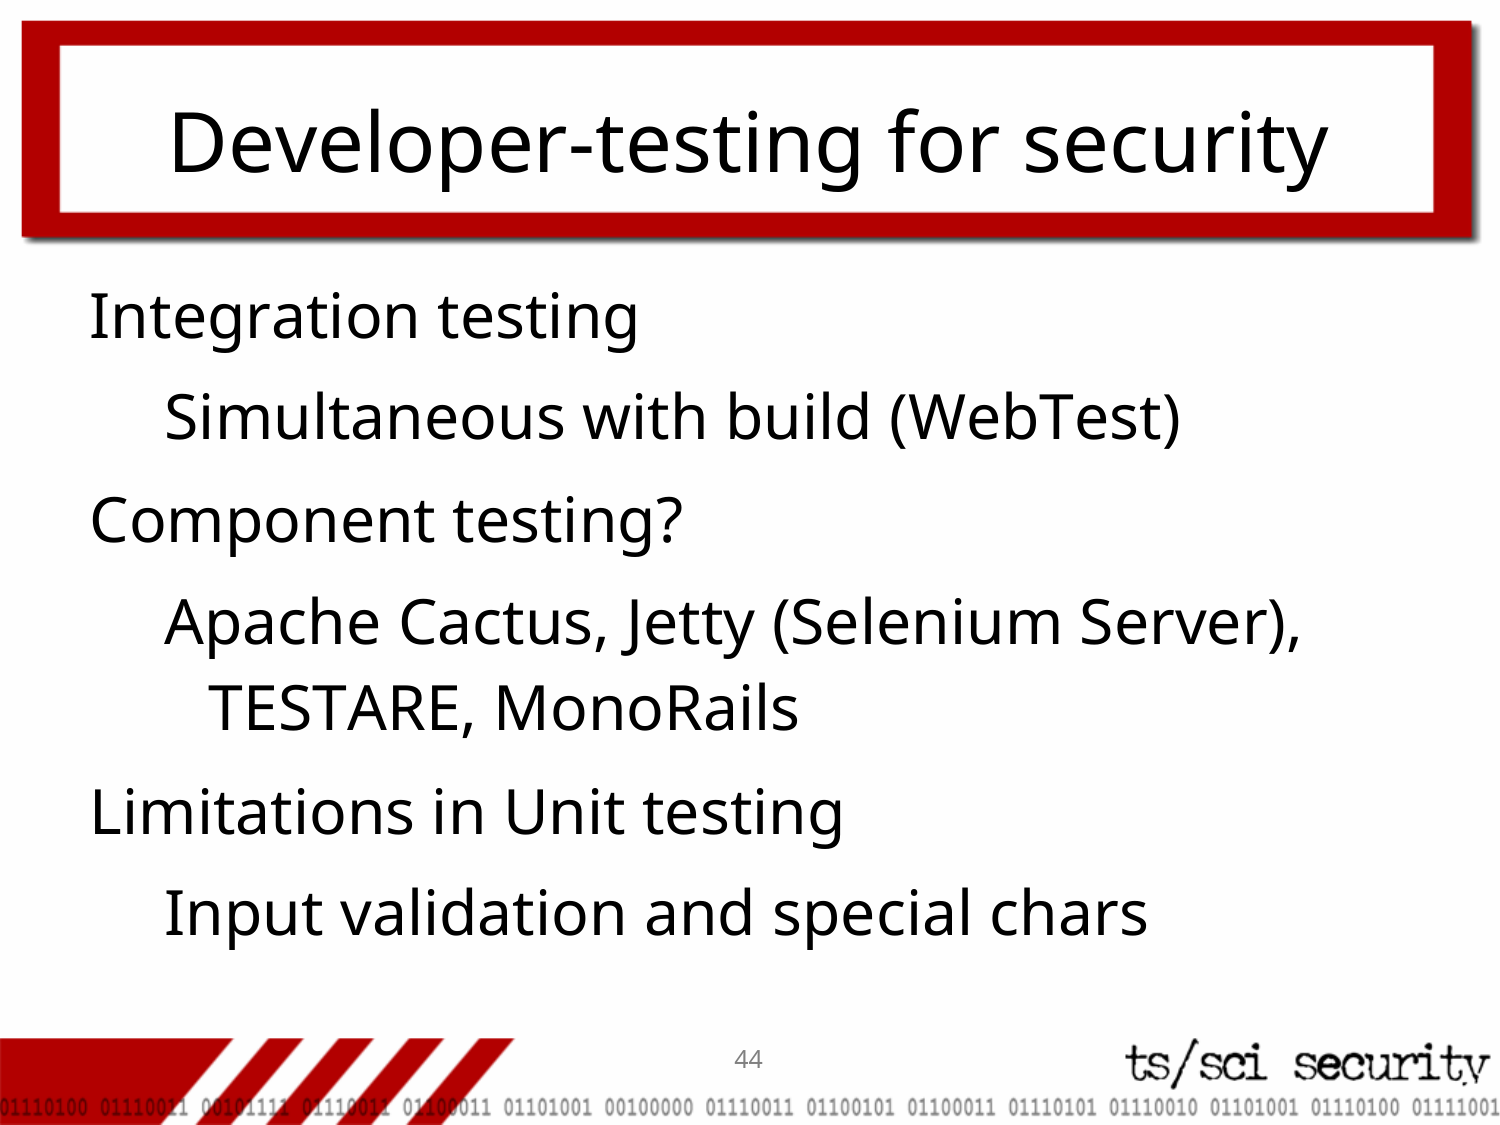

# Developer-testing for security
Integration testing
Simultaneous with build (WebTest)‏
Component testing?
Apache Cactus, Jetty (Selenium Server), TESTARE, MonoRails
Limitations in Unit testing
Input validation and special chars
44